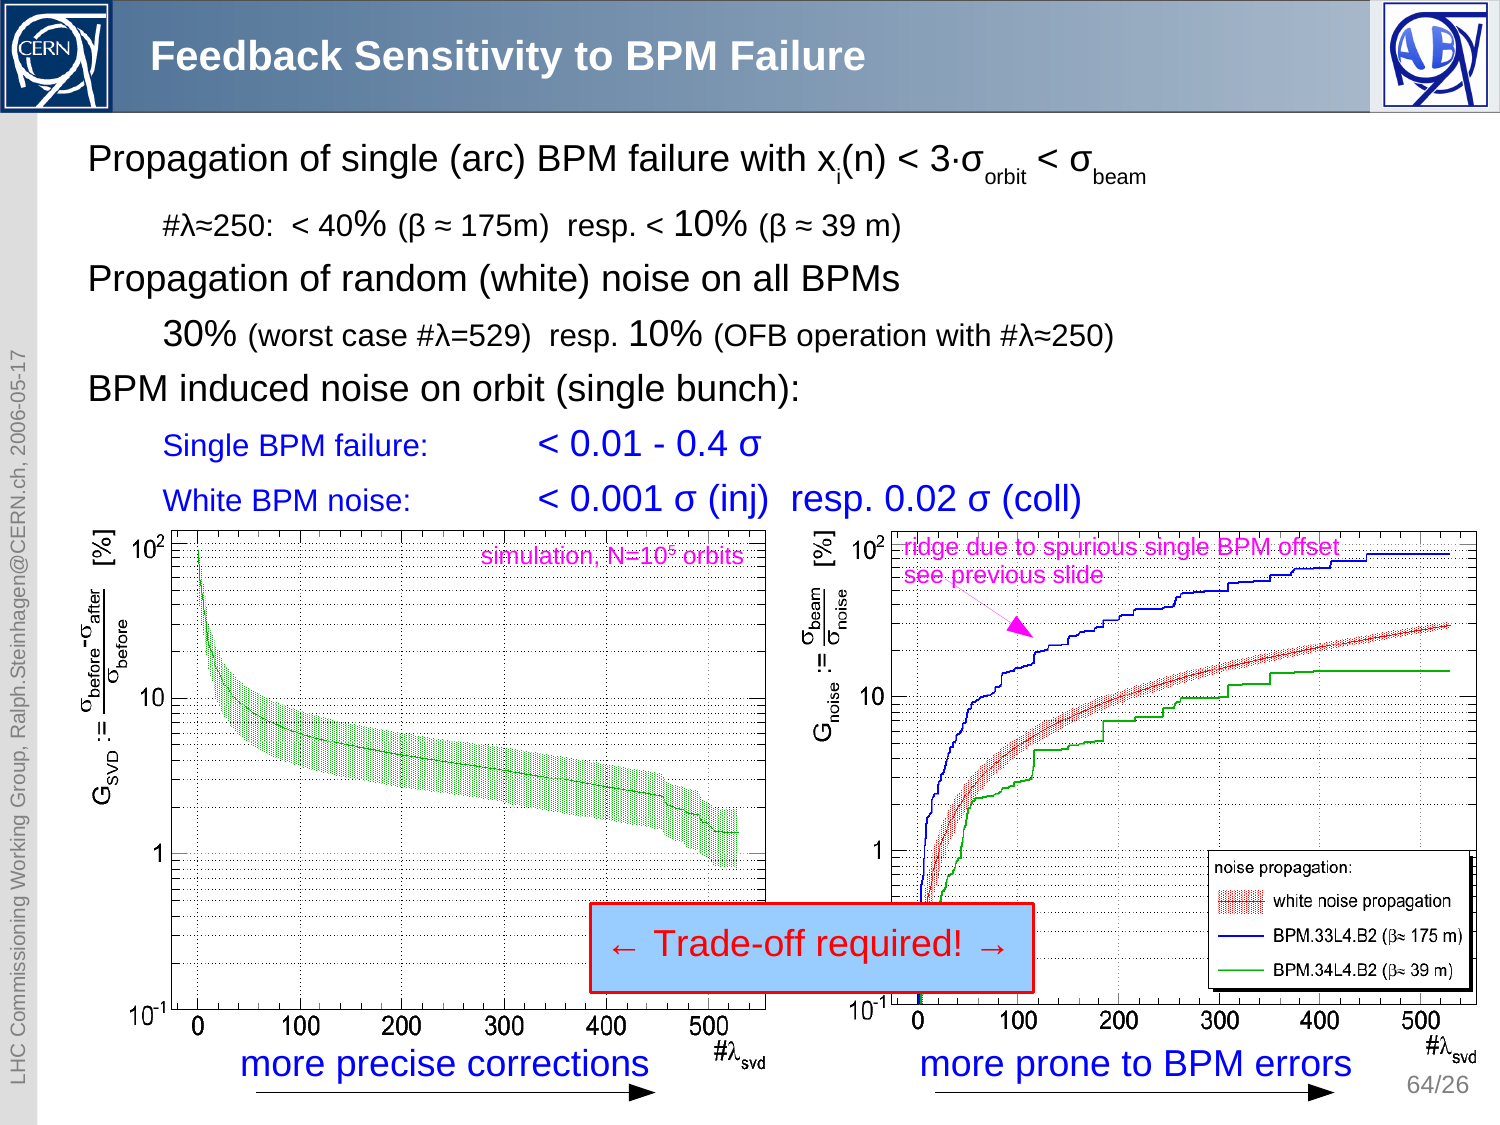

# Feedback Sensitivity to BPM Failure
Propagation of single (arc) BPM failure with xi(n) < 3∙σorbit < σbeam
#λ≈250: < 40% (β ≈ 175m) resp. < 10% (β ≈ 39 m)
Propagation of random (white) noise on all BPMs
30% (worst case #λ=529) resp. 10% (OFB operation with #λ≈250)
BPM induced noise on orbit (single bunch):
Single BPM failure:	< 0.01 - 0.4 σ
White BPM noise:	< 0.001 σ (inj) resp. 0.02 σ (coll)
ridge due to spurious single BPM offset
see previous slide
simulation, N=105 orbits
← Trade-off required! →
more precise corrections
more prone to BPM errors